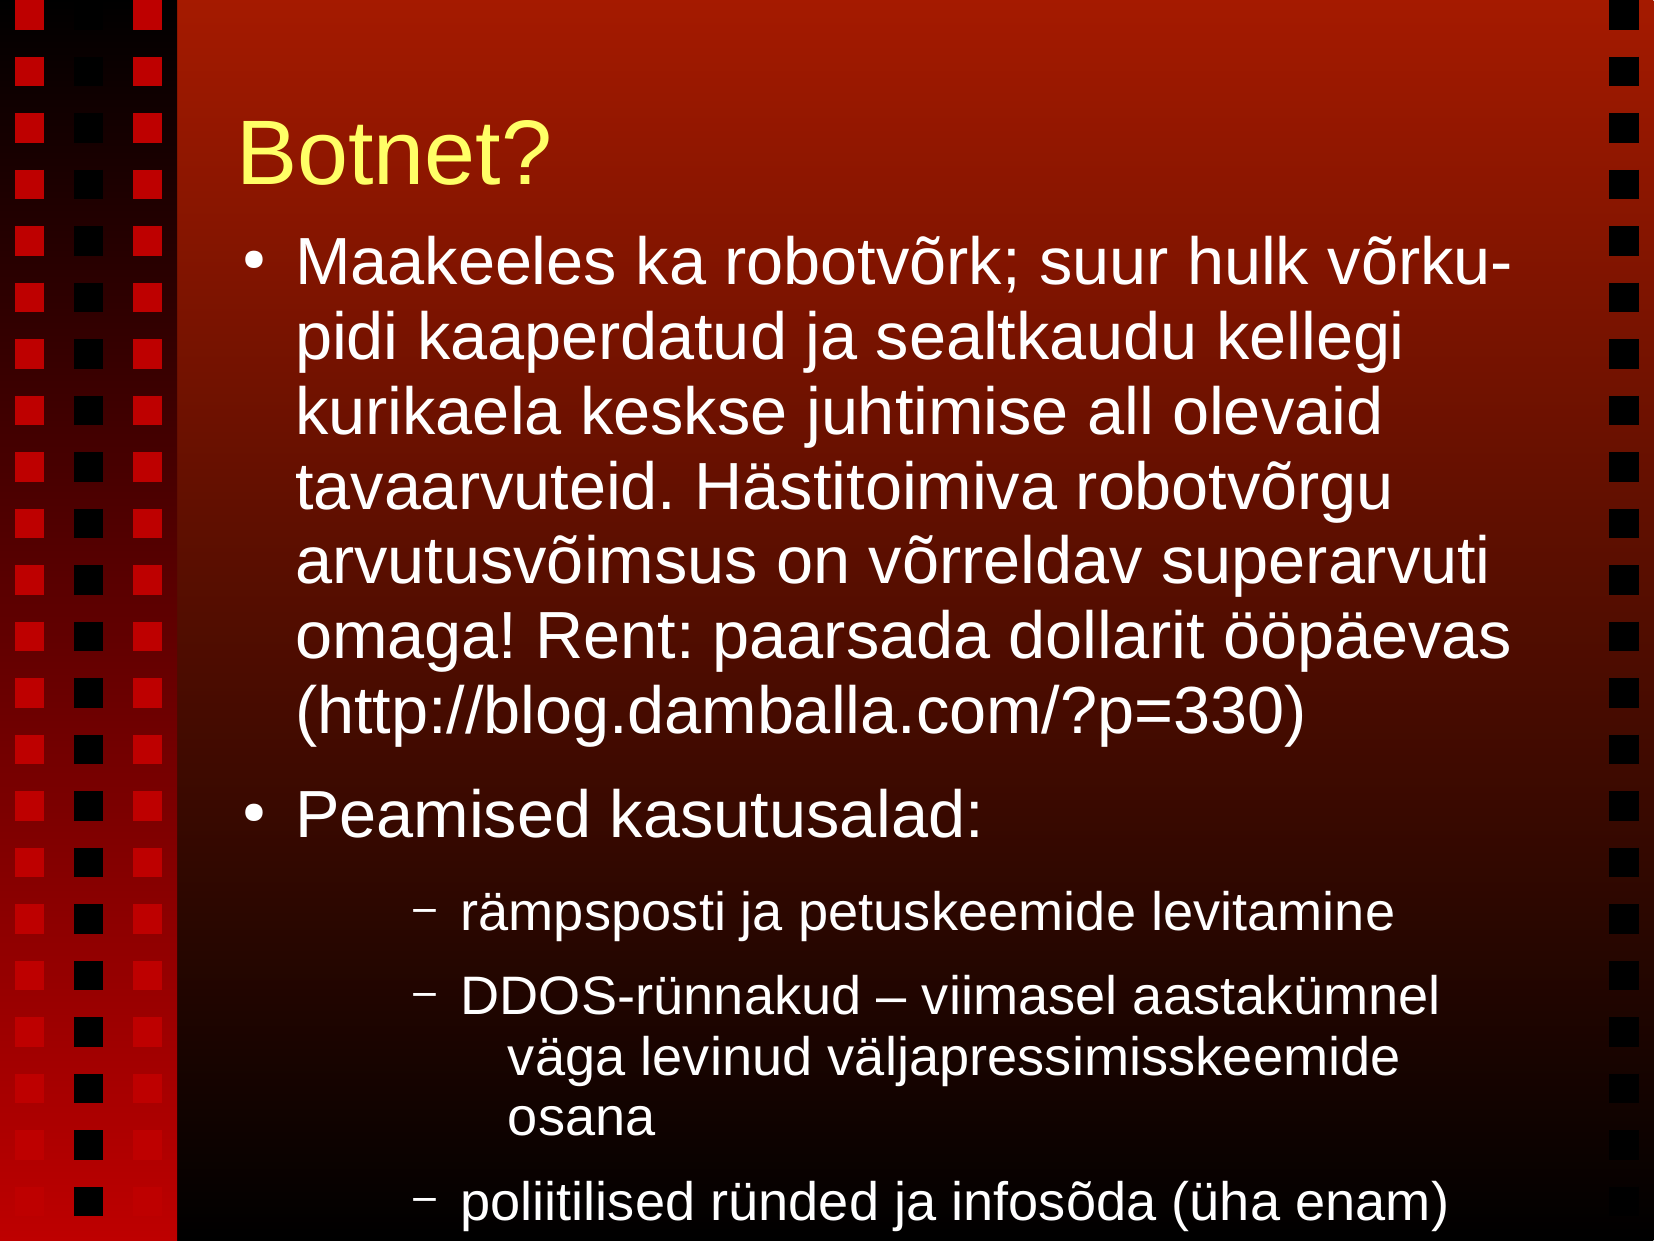

# Botnet?
Maakeeles ka robotvõrk; suur hulk võrku-pidi kaaperdatud ja sealtkaudu kellegi kurikaela keskse juhtimise all olevaid tavaarvuteid. Hästitoimiva robotvõrgu arvutusvõimsus on võrreldav superarvuti omaga! Rent: paarsada dollarit ööpäevas (http://blog.damballa.com/?p=330)
Peamised kasutusalad:
rämpsposti ja petuskeemide levitamine
DDOS-rünnakud – viimasel aastakümnel väga levinud väljapressimisskeemide osana
poliitilised ründed ja infosõda (üha enam)